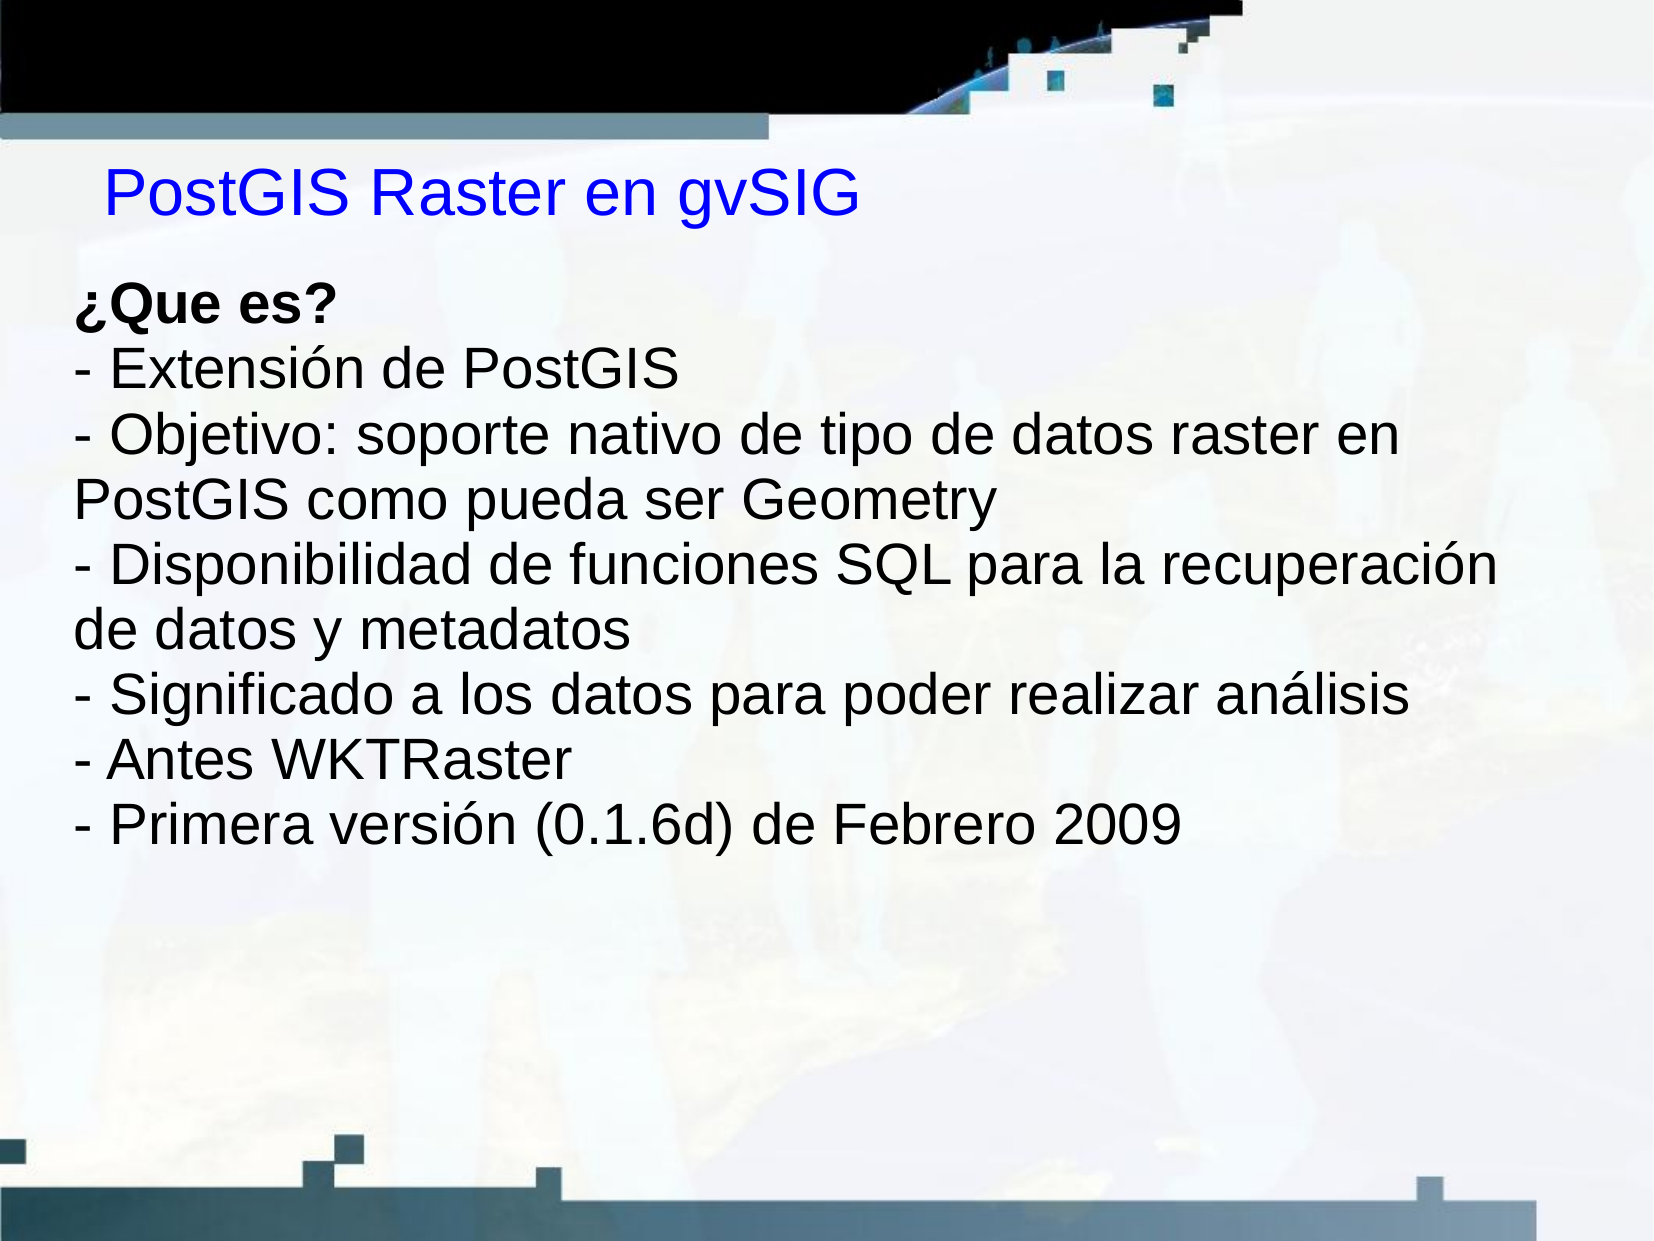

PostGIS Raster en gvSIG
¿Que es?
- Extensión de PostGIS
- Objetivo: soporte nativo de tipo de datos raster en PostGIS como pueda ser Geometry
- Disponibilidad de funciones SQL para la recuperación de datos y metadatos
- Significado a los datos para poder realizar análisis
- Antes WKTRaster
- Primera versión (0.1.6d) de Febrero 2009